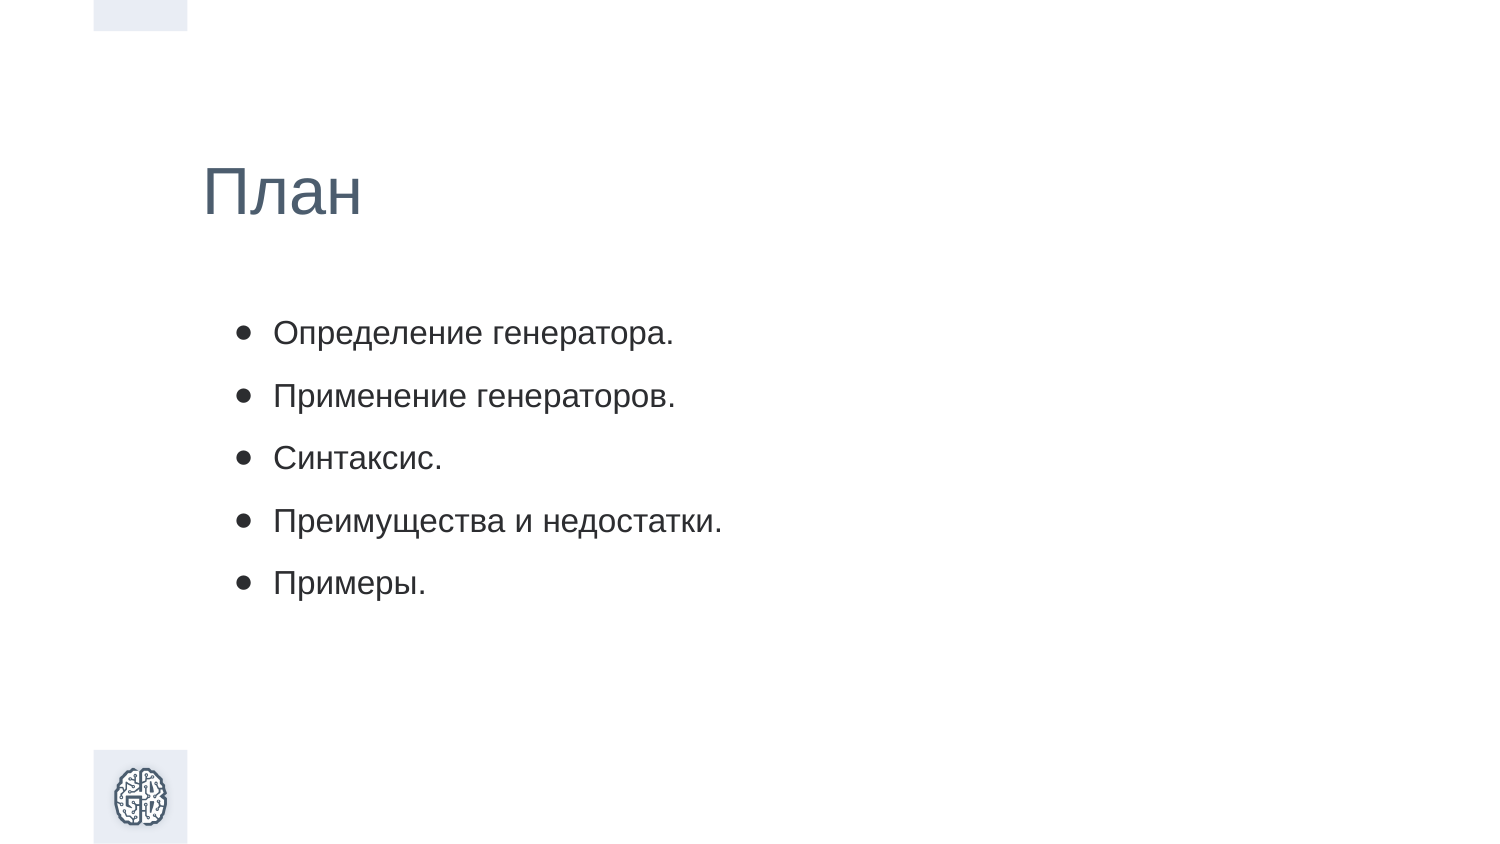

План
Определение генератора.
Применение генераторов.
Синтаксис.
Преимущества и недостатки.
Примеры.